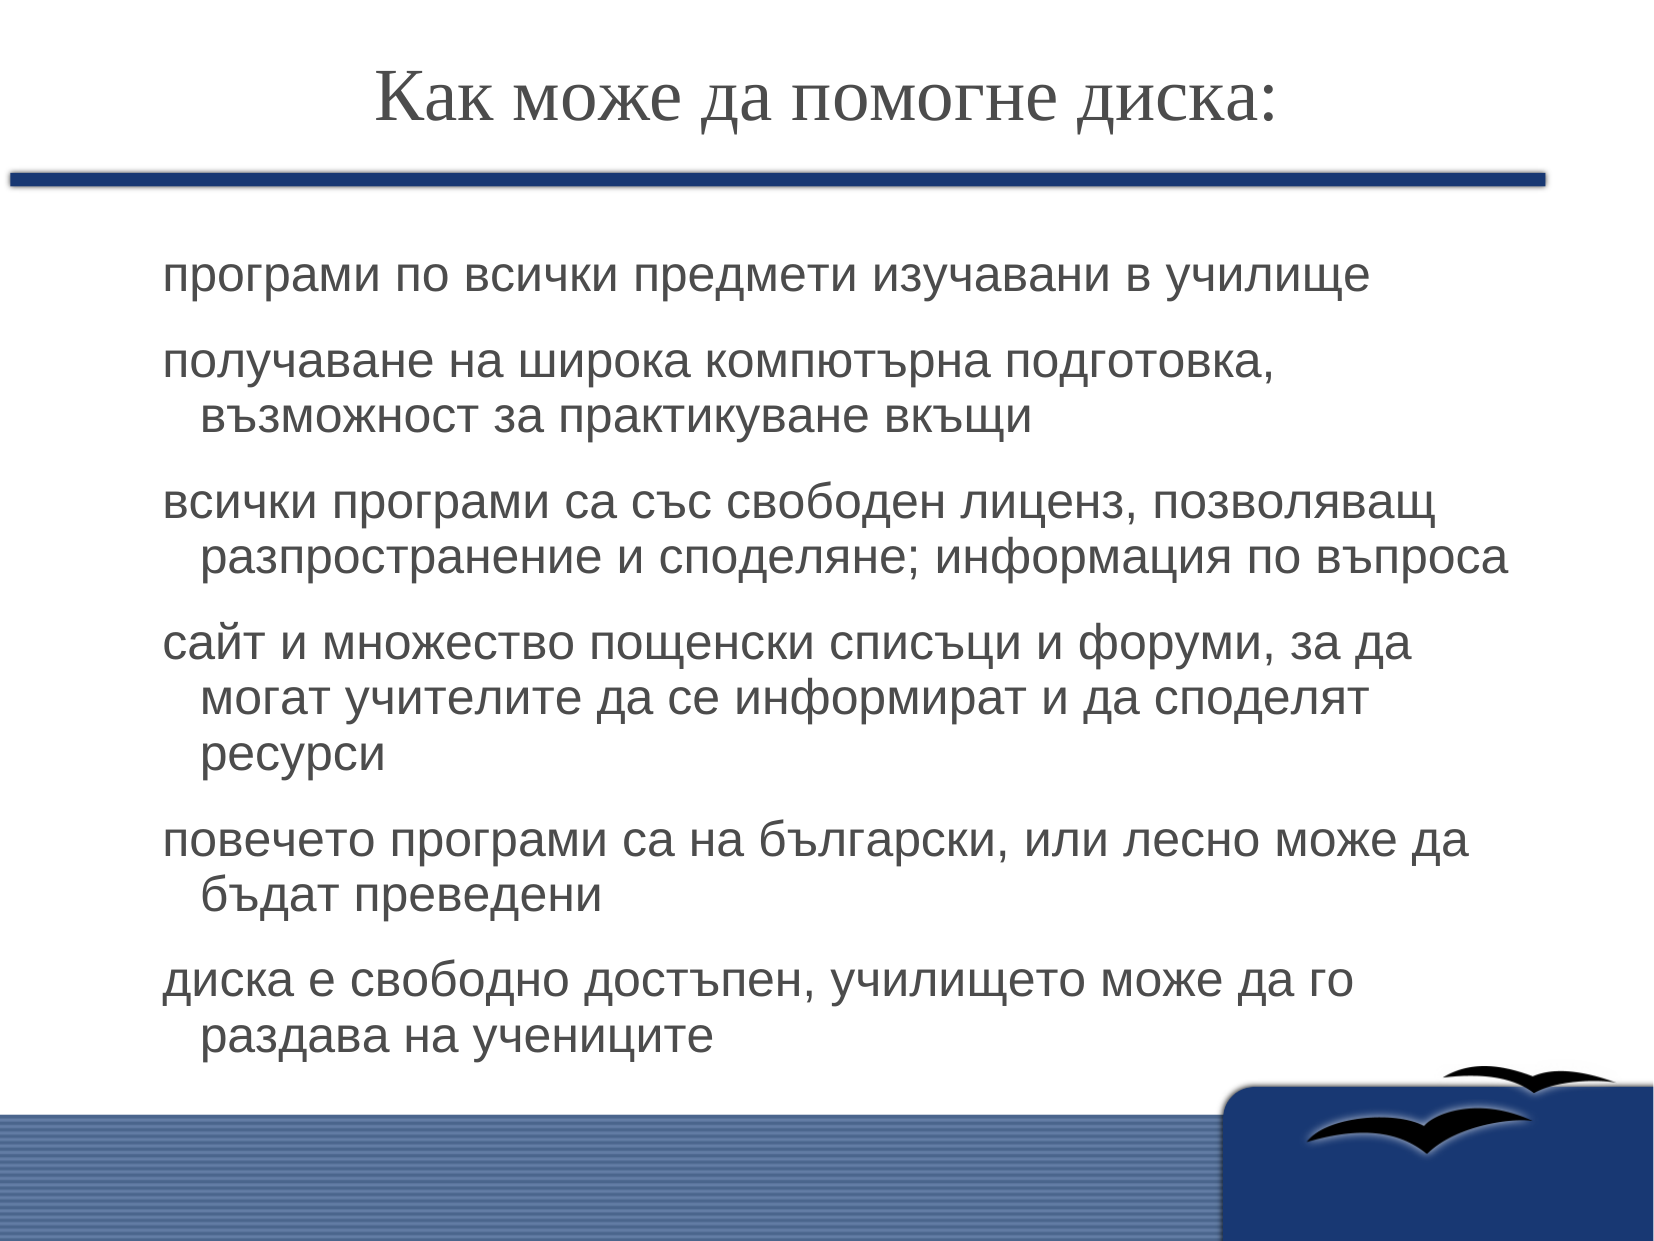

# Как може да помогне диска:
програми по всички предмети изучавани в училище
получаване на широка компютърна подготовка, възможност за практикуване вкъщи
всички програми са със свободен лиценз, позволяващ разпространение и споделяне; информация по въпроса
сайт и множество пощенски списъци и форуми, за да могат учителите да се информират и да споделят ресурси
повечето програми са на български, или лесно може да бъдат преведени
диска е свободно достъпен, училището може да го раздава на учениците